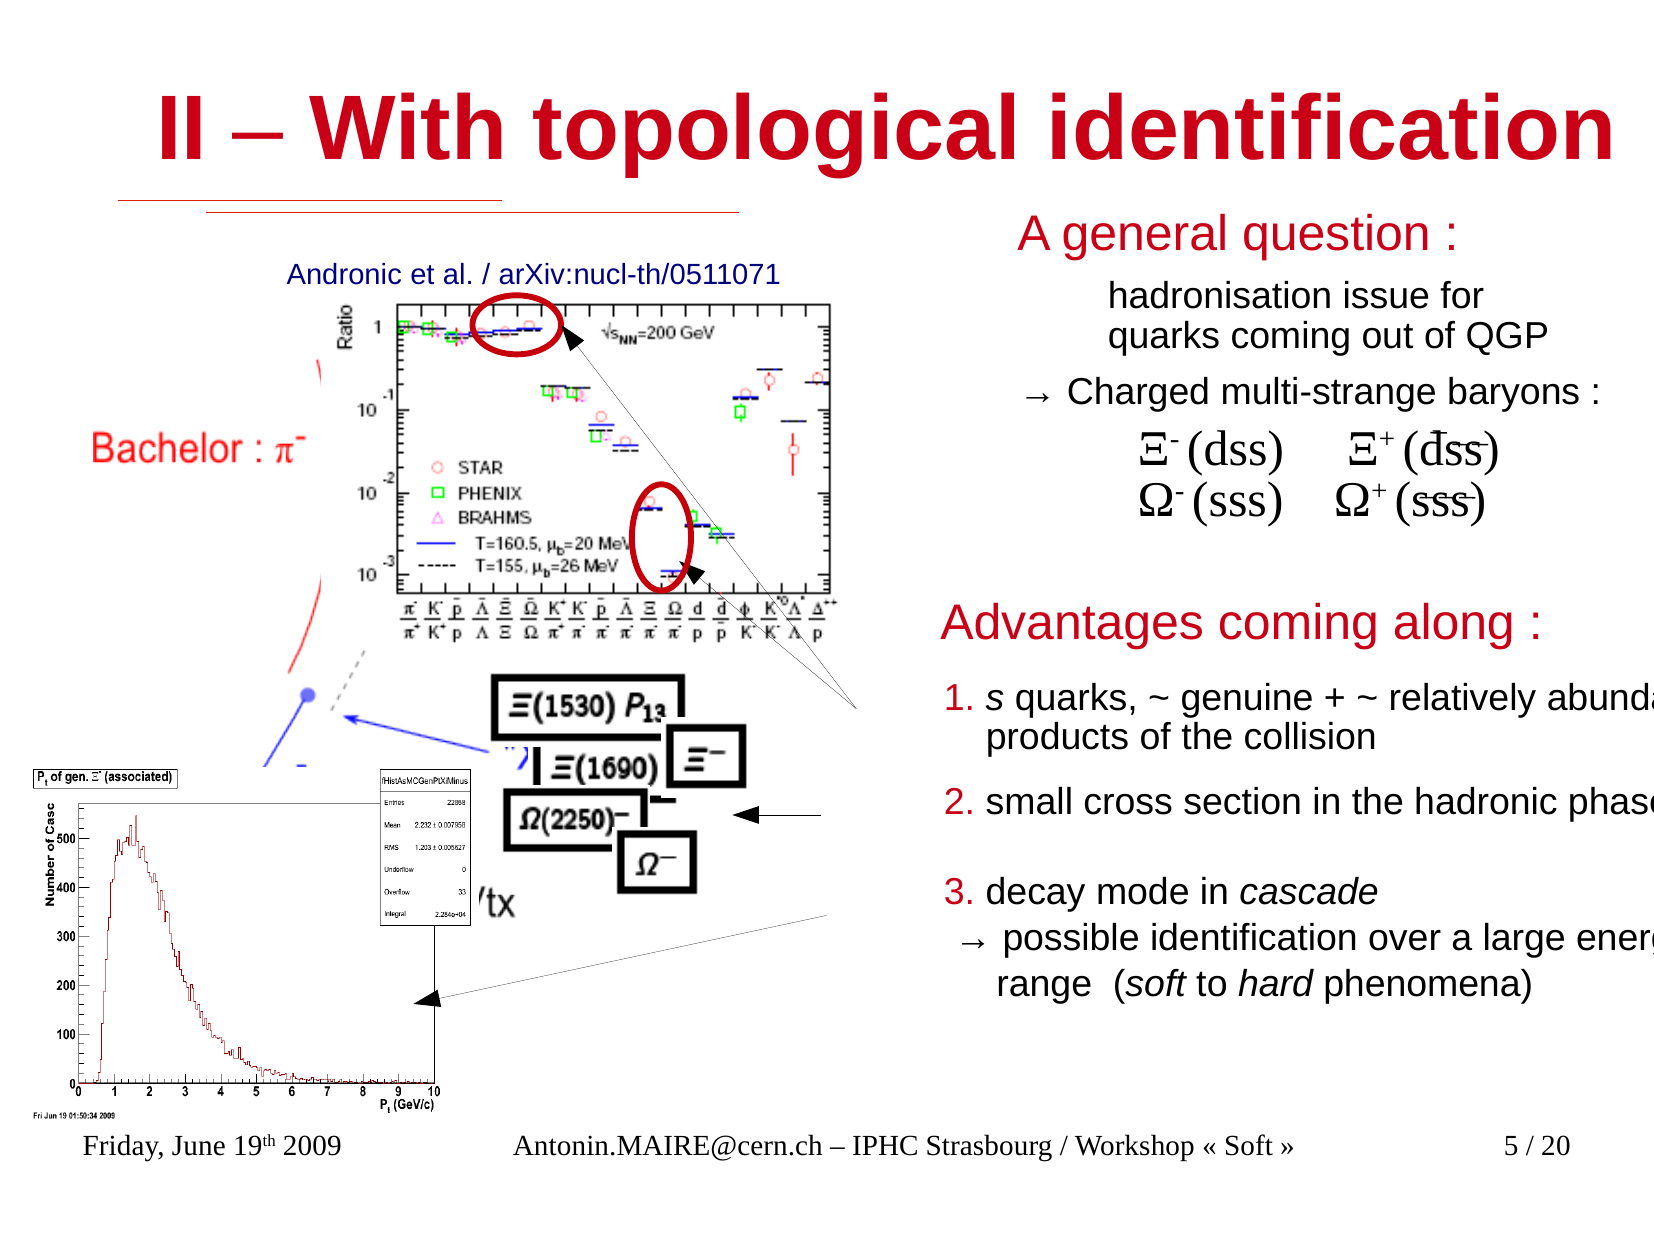

# II – With topological identification
 A general question :
	hadronisation issue for
	quarks coming out of QGP
Andronic et al. / arXiv:nucl-th/0511071
→ Charged multi-strange baryons :
	Ξ- (dss) Ξ+ (dss)
	Ω- (sss) Ω+ (sss)
 Advantages coming along :
 1. s quarks, ~ genuine + ~ relatively abundant
 products of the collision
 2. small cross section in the hadronic phase
 3. decay mode in cascade
 → possible identification over a large energy
 range (soft to hard phenomena)
Mon, March 31st, 2008
Antonin Maire - IPHC Strasbourg / AliceWeek Apr. 08
5